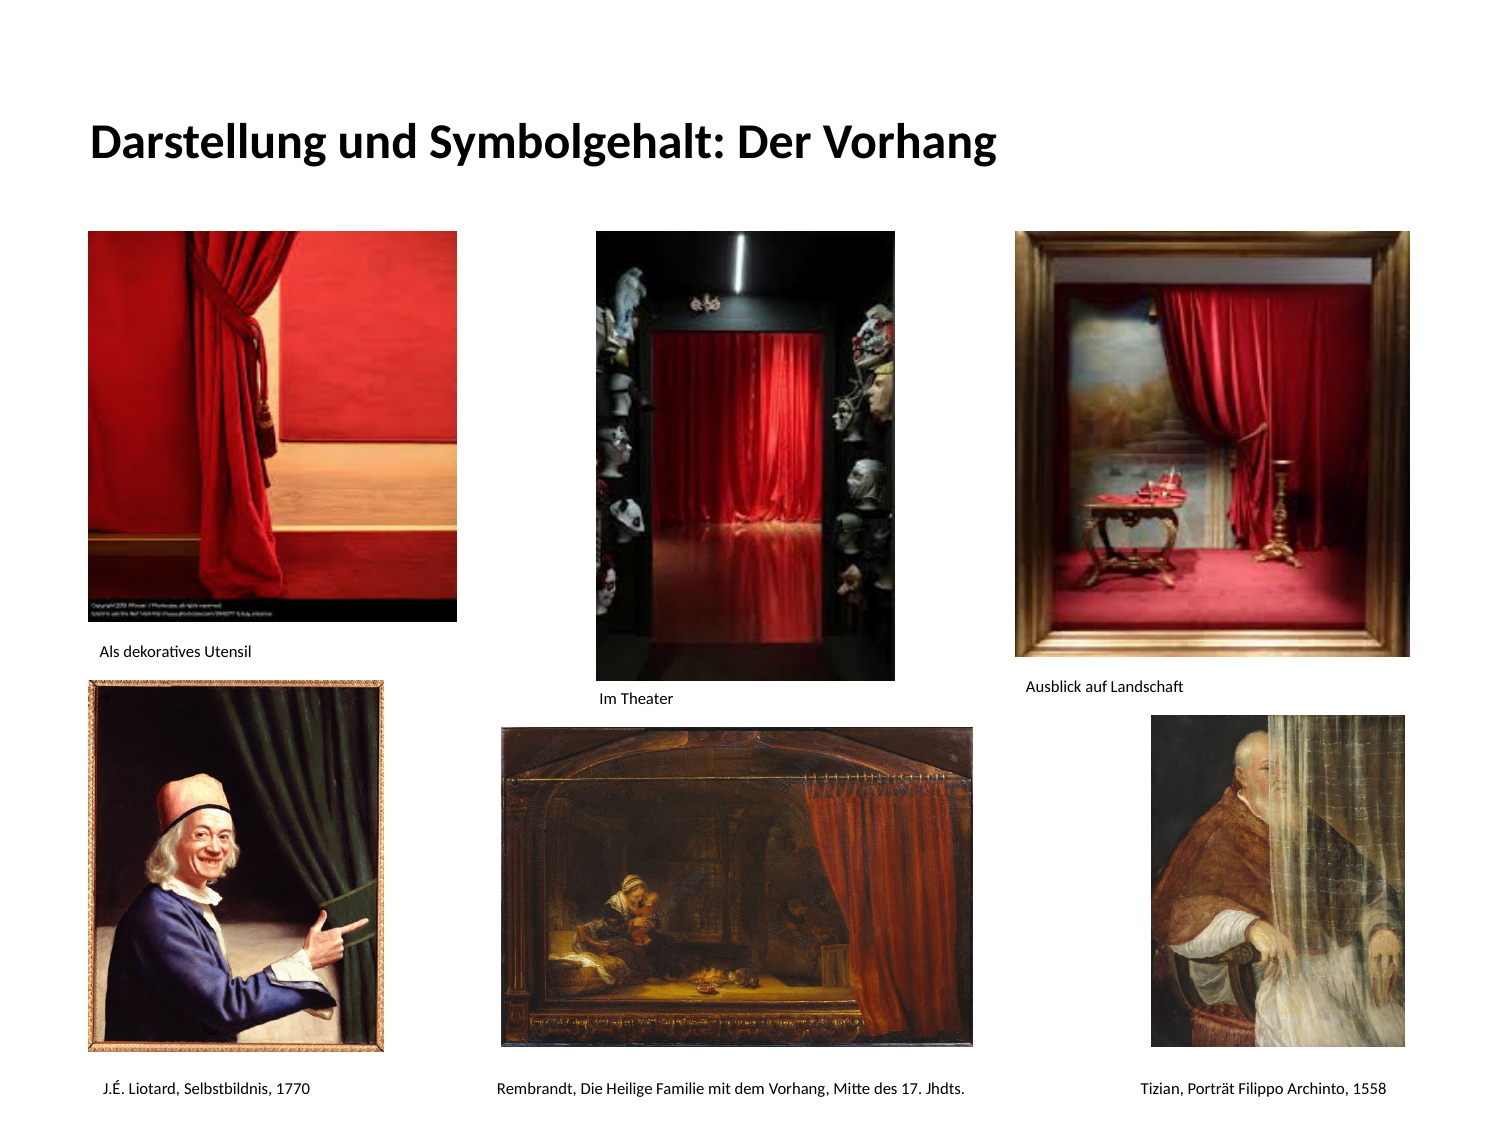

# Darstellung und Symbolgehalt: Der Vorhang
 Als dekoratives Utensil
Ausblick auf Landschaft
Im Theater
J.É. Liotard, Selbstbildnis, 1770 Rembrandt, Die Heilige Familie mit dem Vorhang, Mitte des 17. Jhdts. Tizian, Porträt Filippo Archinto, 1558